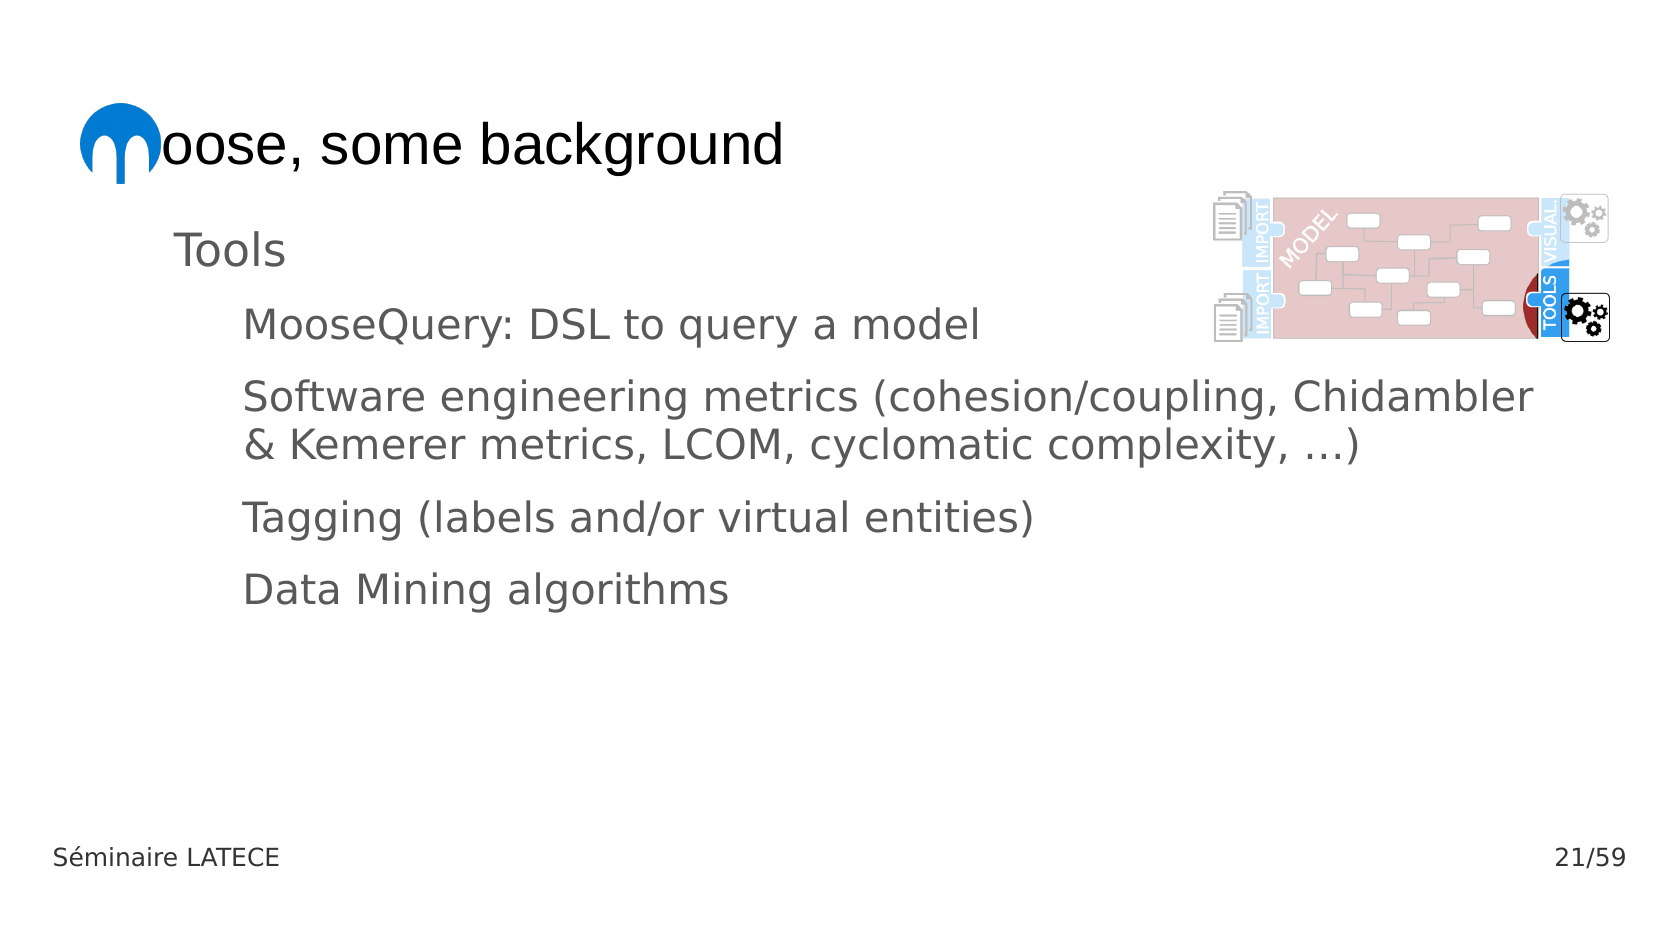

# oose, some background
Tools
MooseQuery: DSL to query a model
Software engineering metrics (cohesion/coupling, Chidambler & Kemerer metrics, LCOM, cyclomatic complexity, …)
Tagging (labels and/or virtual entities)
Data Mining algorithms